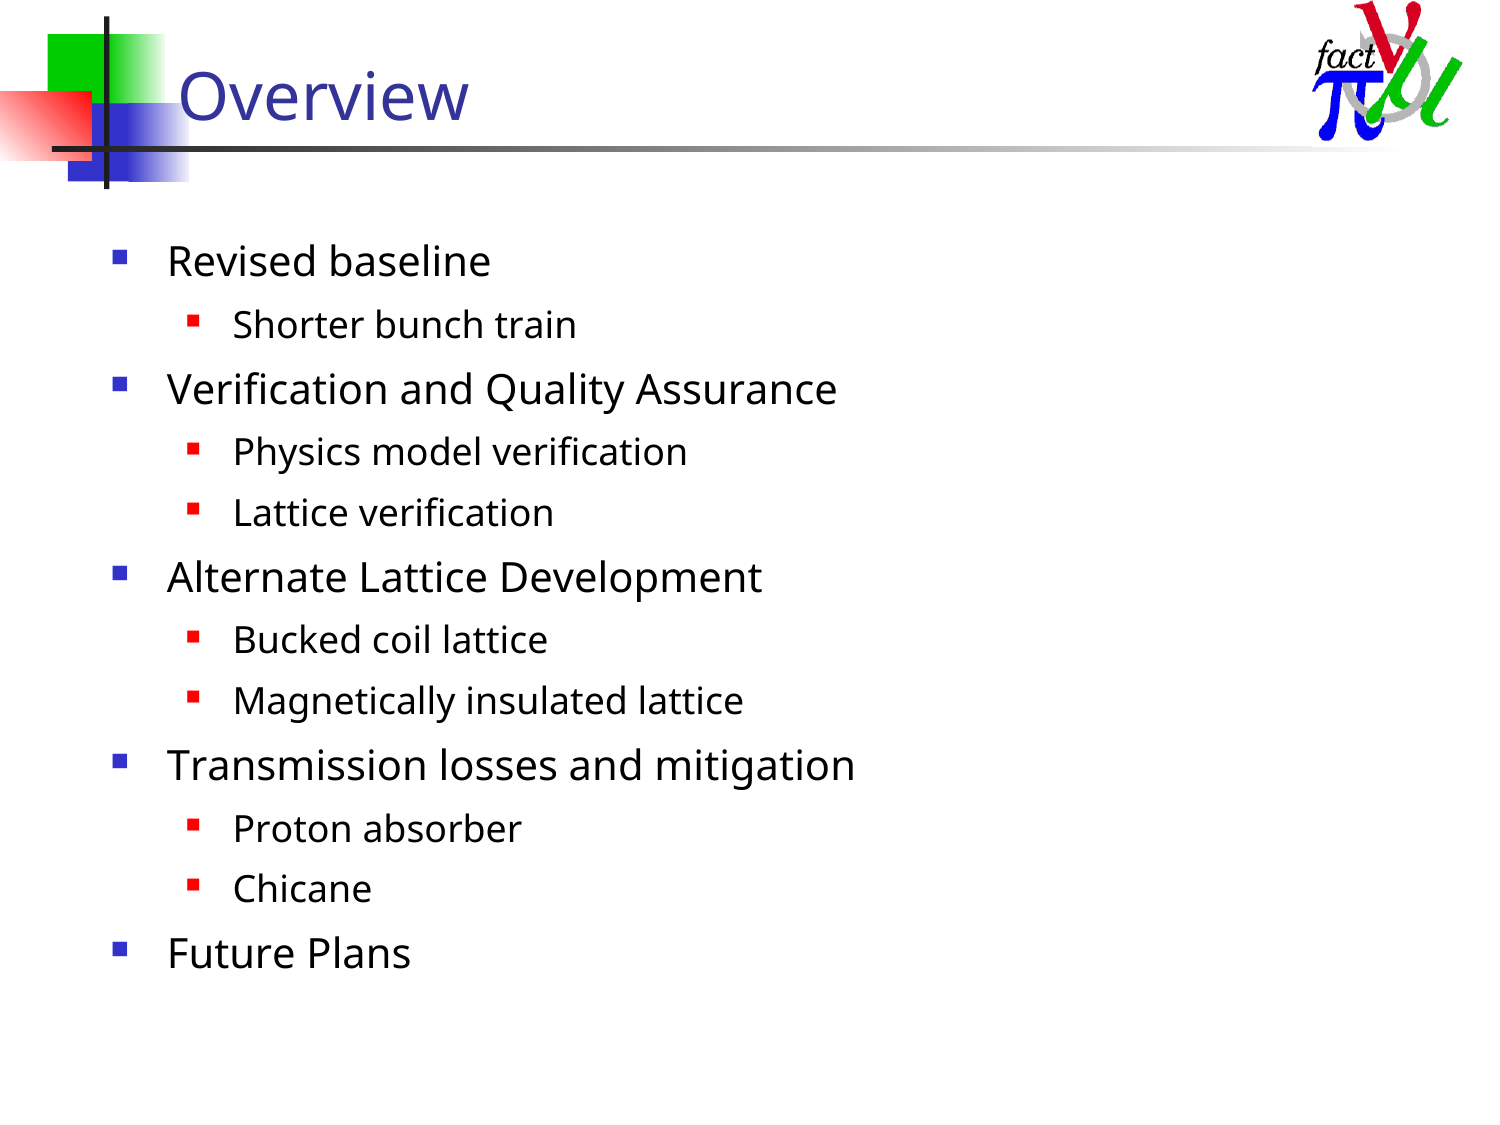

# Overview
Revised baseline
Shorter bunch train
Verification and Quality Assurance
Physics model verification
Lattice verification
Alternate Lattice Development
Bucked coil lattice
Magnetically insulated lattice
Transmission losses and mitigation
Proton absorber
Chicane
Future Plans